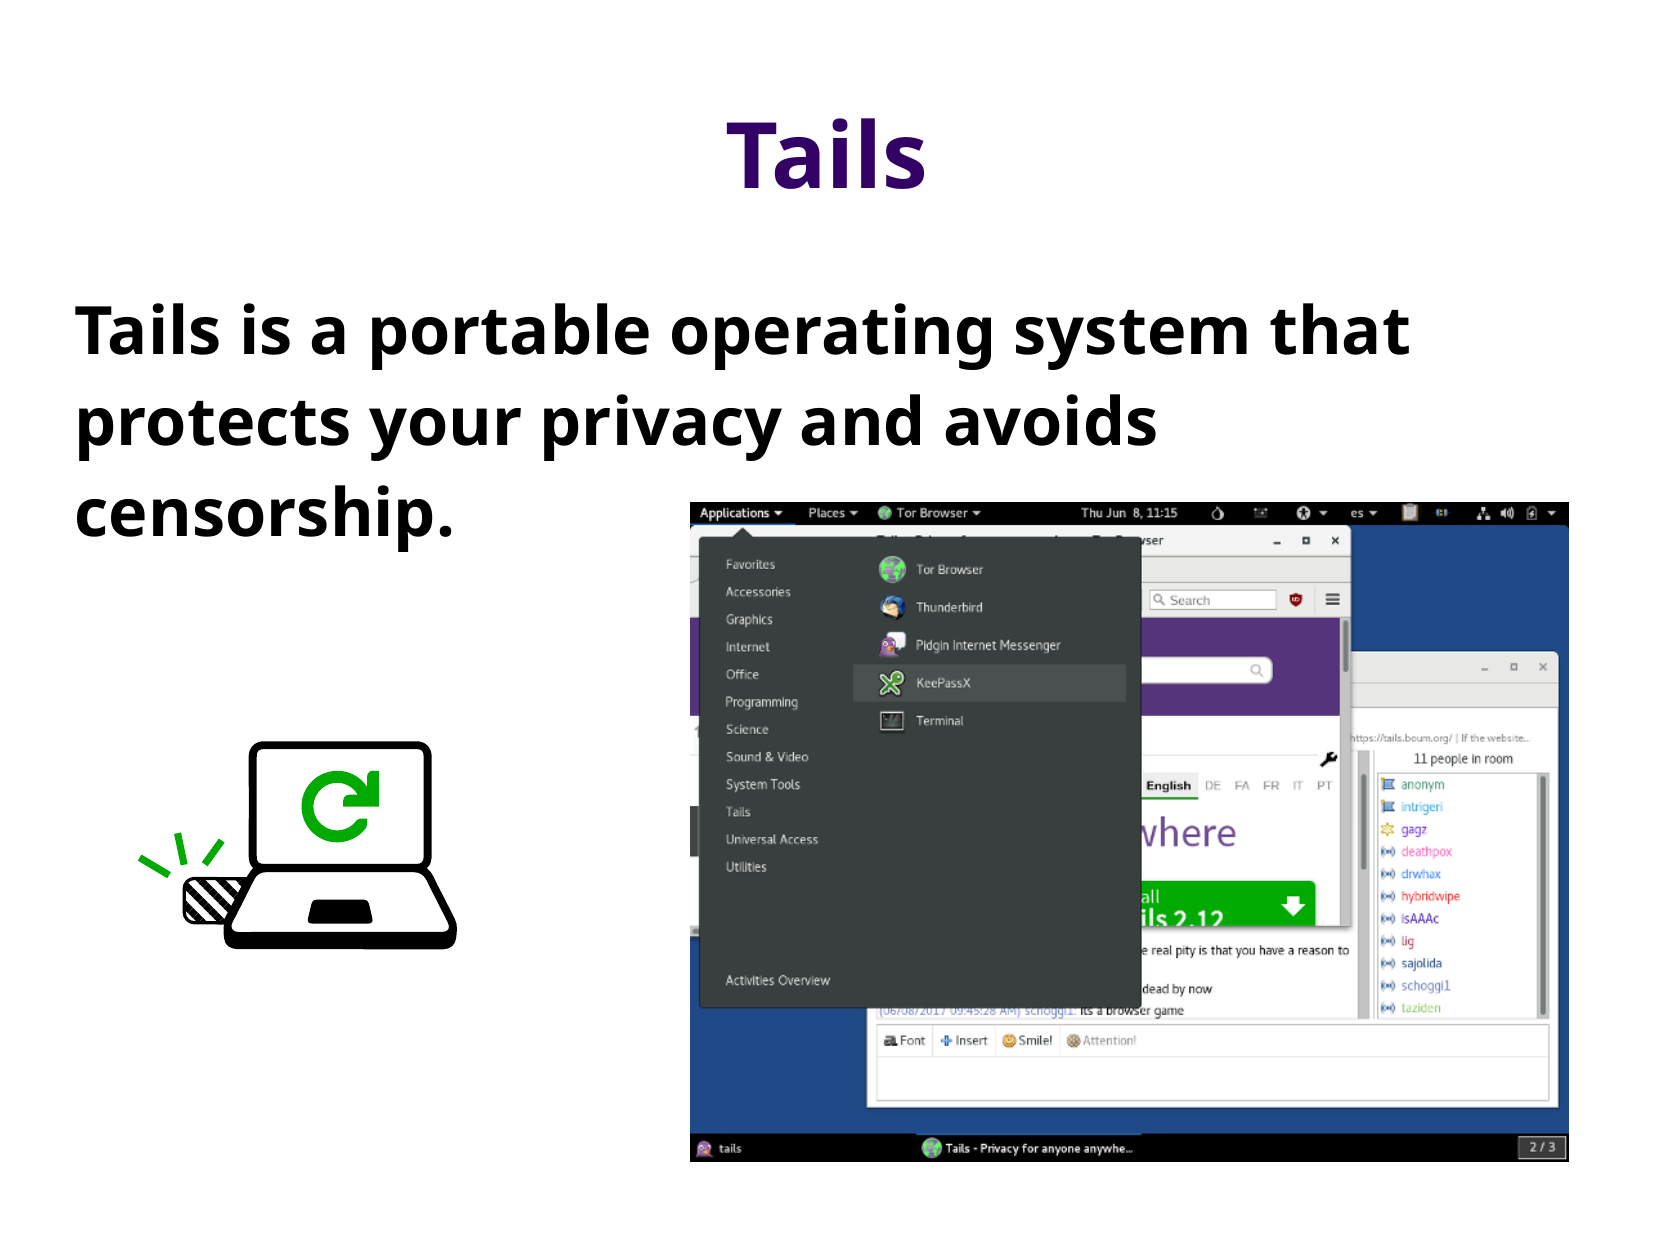

# Tails
Tails is a portable operating system that protects your privacy and avoids censorship.